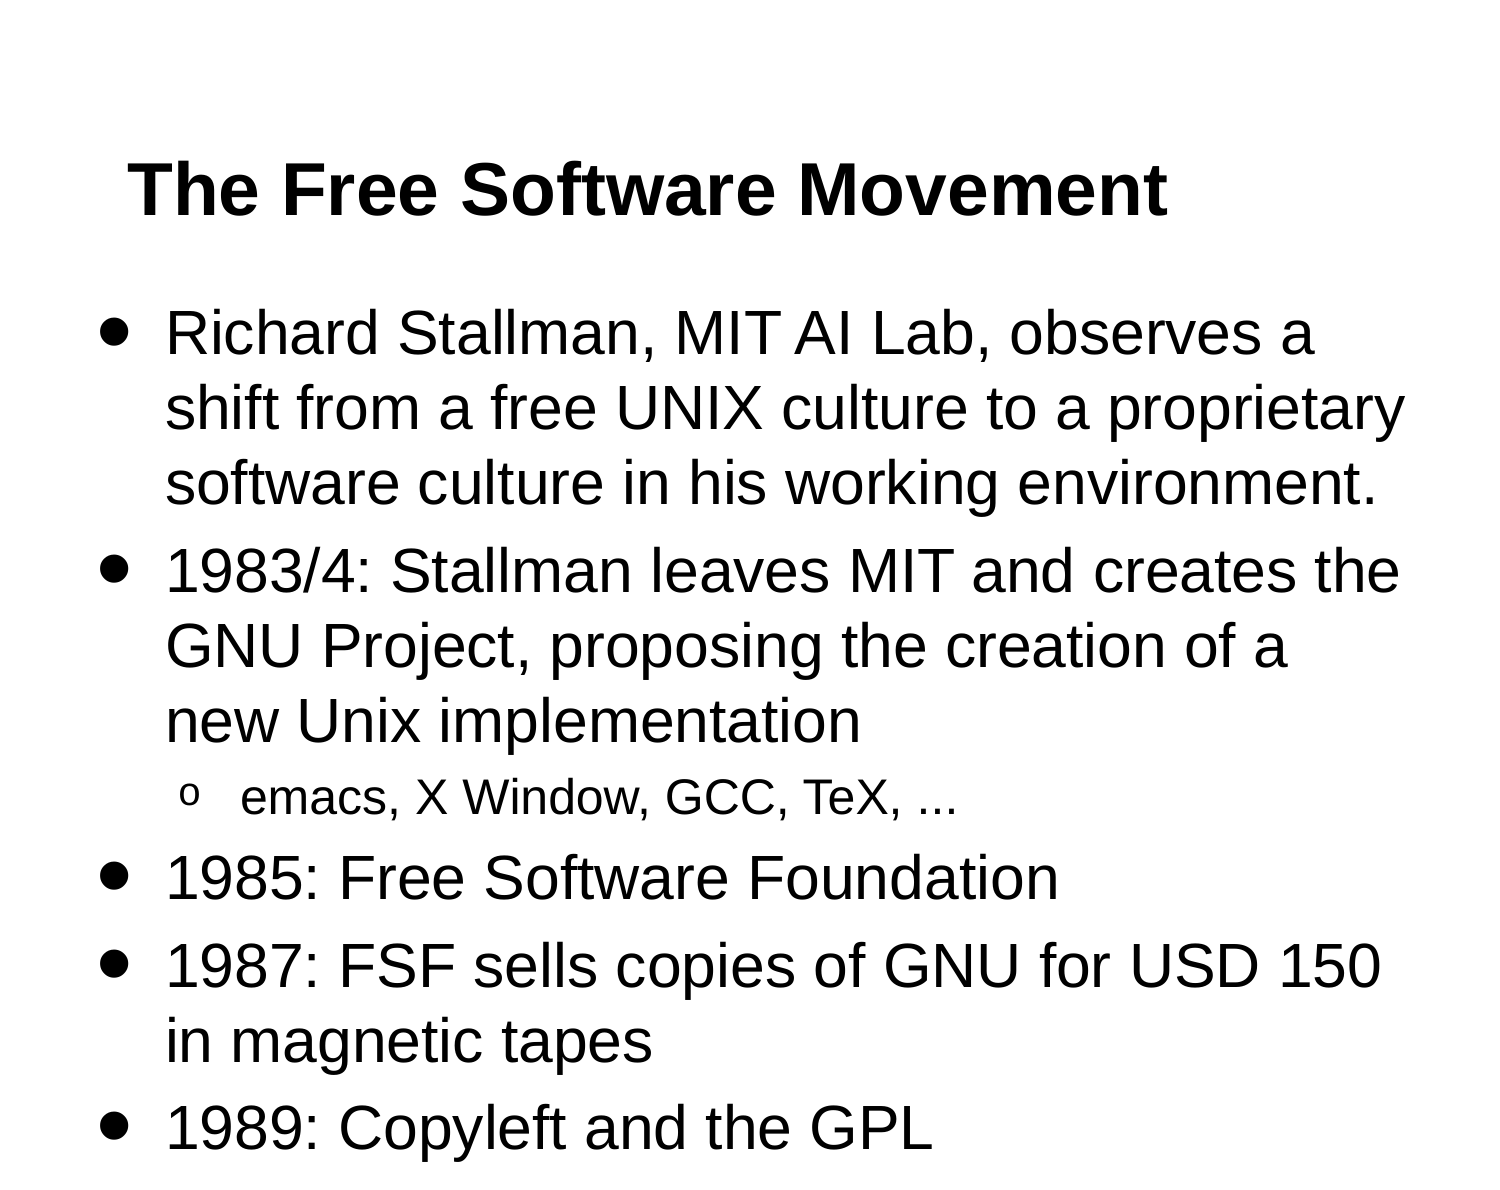

# The Free Software Movement
Richard Stallman, MIT AI Lab, observes a shift from a free UNIX culture to a proprietary software culture in his working environment.
1983/4: Stallman leaves MIT and creates the GNU Project, proposing the creation of a new Unix implementation
emacs, X Window, GCC, TeX, ...
1985: Free Software Foundation
1987: FSF sells copies of GNU for USD 150 in magnetic tapes
1989: Copyleft and the GPL